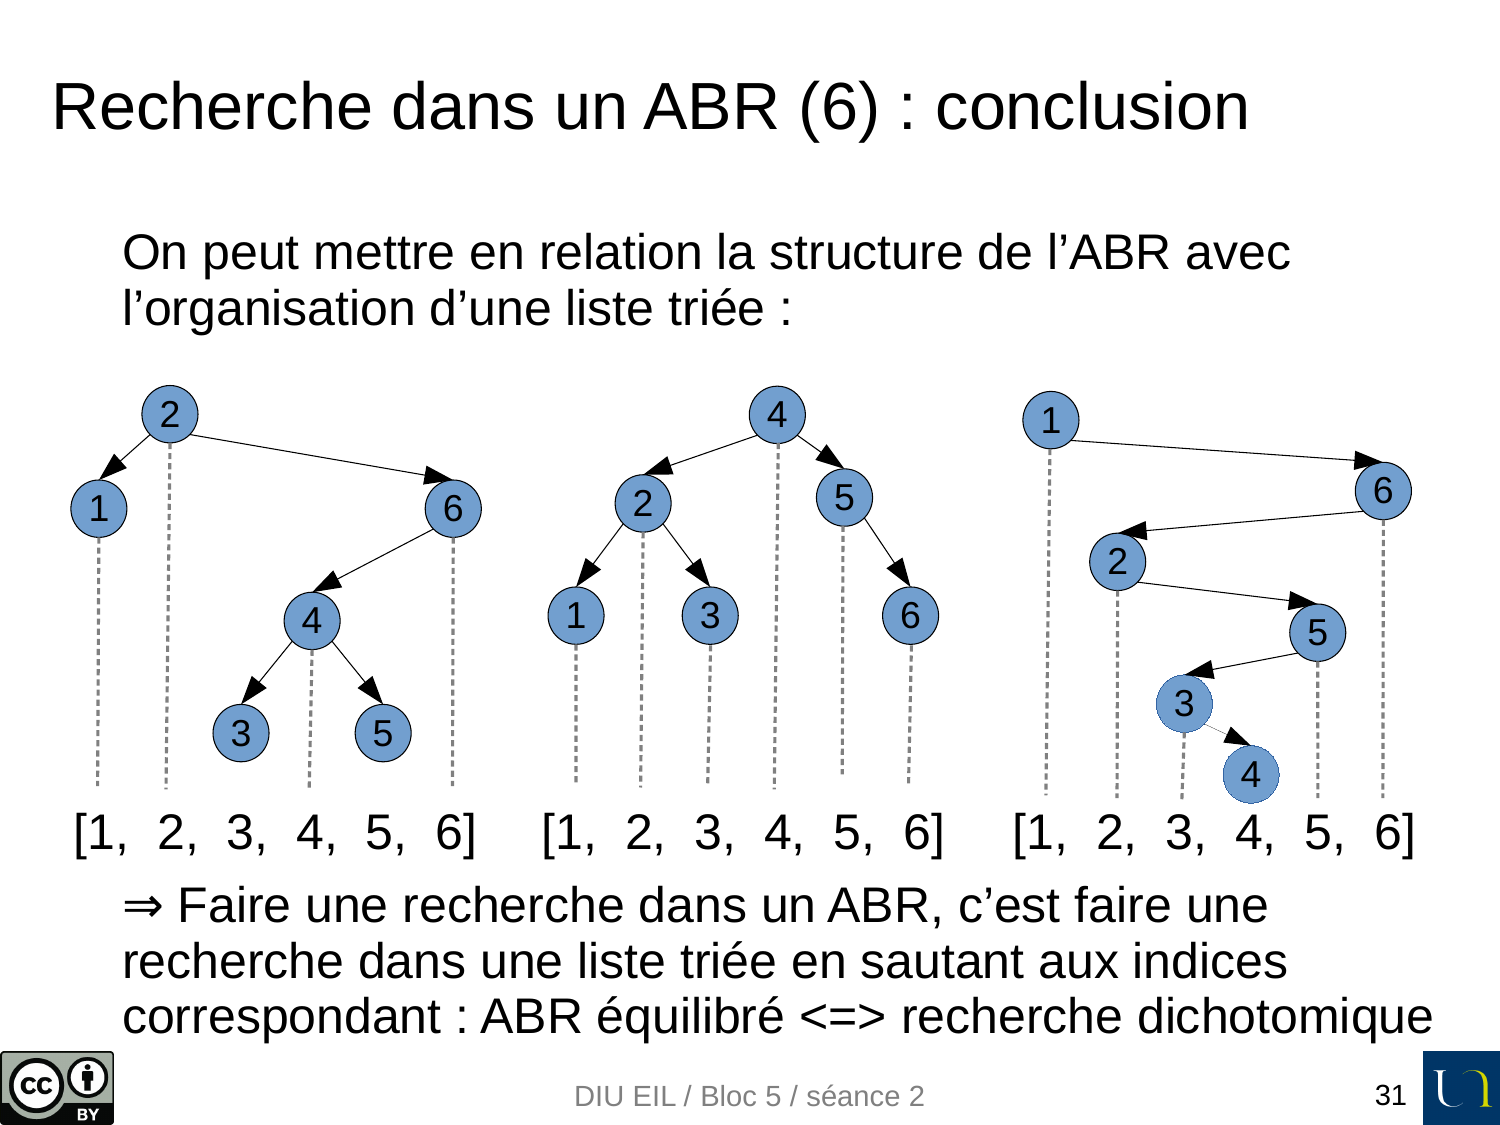

# Recherche dans un ABR (6) : conclusion
On peut mettre en relation la structure de l’ABR avec l’organisation d’une liste triée :
⇒ Faire une recherche dans un ABR, c’est faire une recherche dans une liste triée en sautant aux indices correspondant : ABR équilibré <=> recherche dichotomique
2
4
1
6
5
2
1
6
2
1
3
6
4
5
3
3
5
4
[1, 2, 3, 4, 5, 6]
[1, 2, 3, 4, 5, 6]
[1, 2, 3, 4, 5, 6]
31